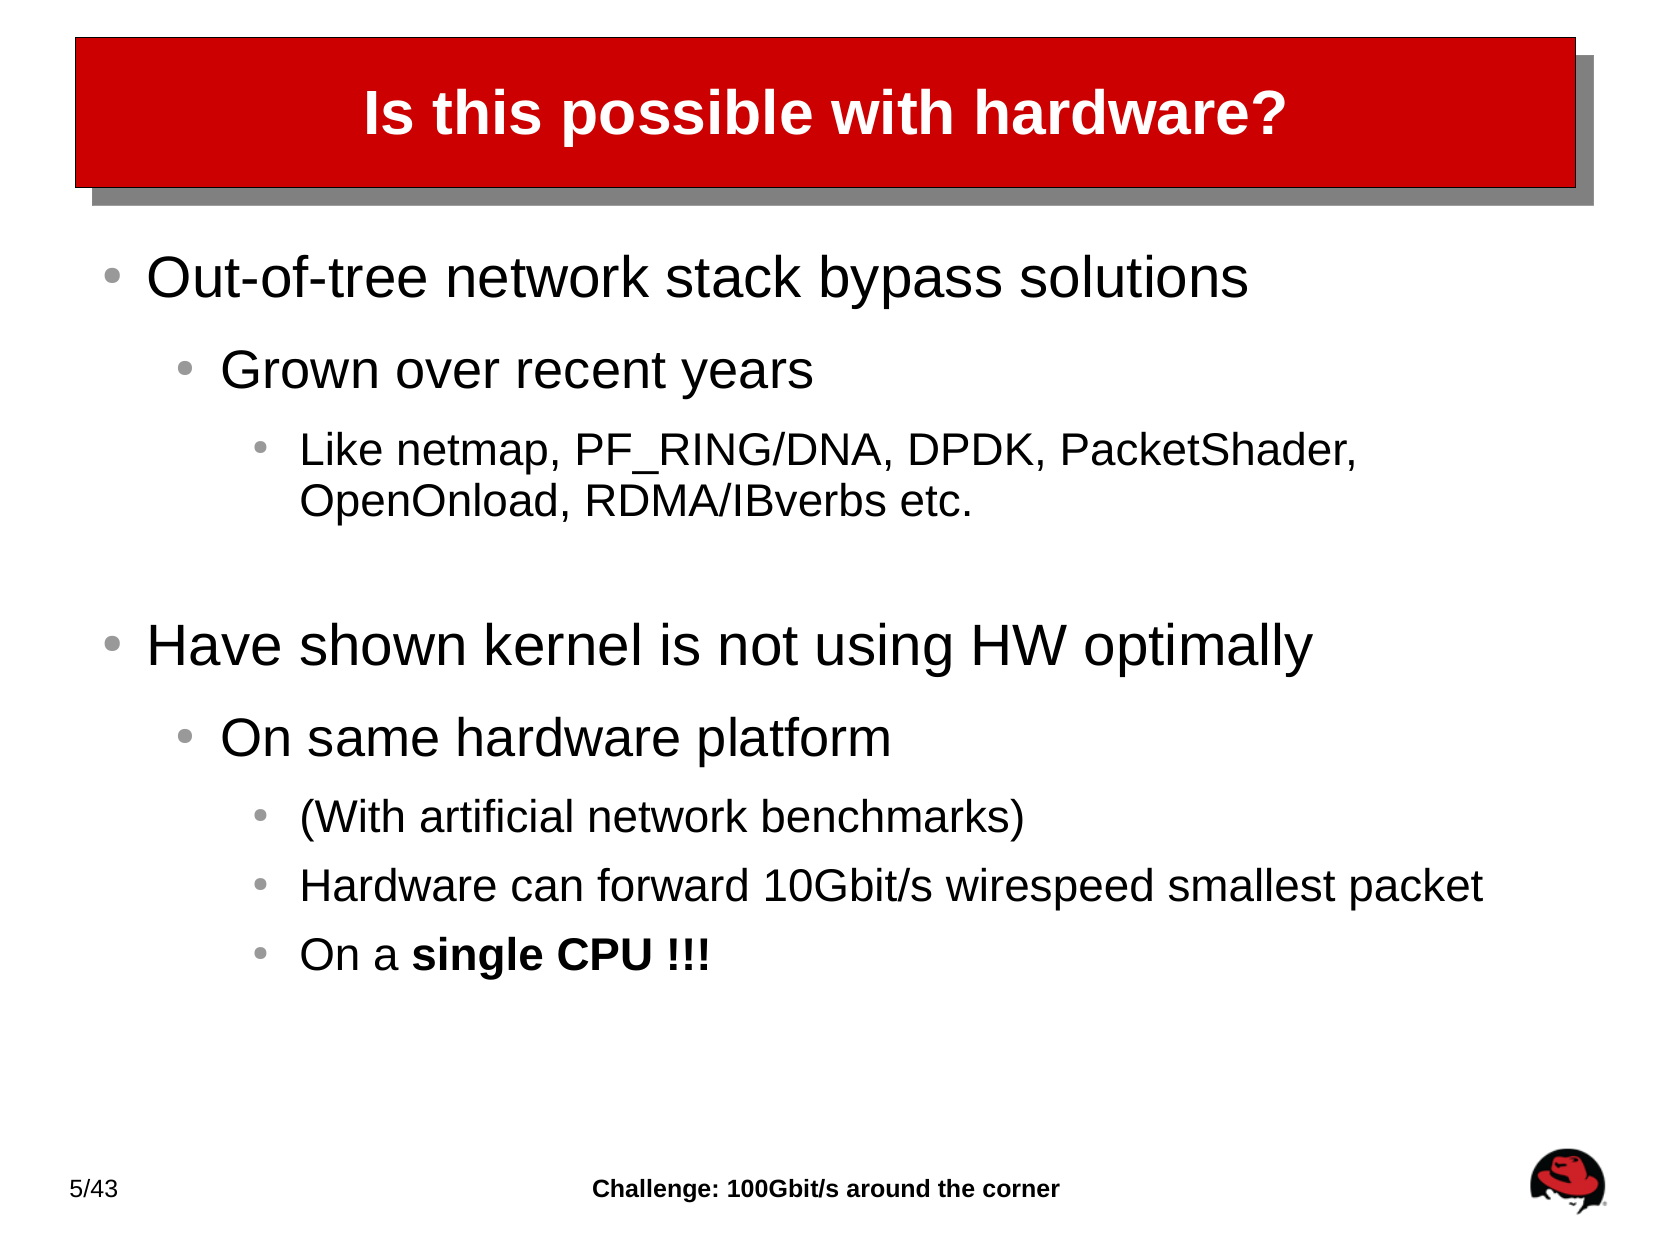

# Is this possible with hardware?
Out-of-tree network stack bypass solutions
Grown over recent years
Like netmap, PF_RING/DNA, DPDK, PacketShader, OpenOnload, RDMA/IBverbs etc.
Have shown kernel is not using HW optimally
On same hardware platform
(With artificial network benchmarks)
Hardware can forward 10Gbit/s wirespeed smallest packet
On a single CPU !!!